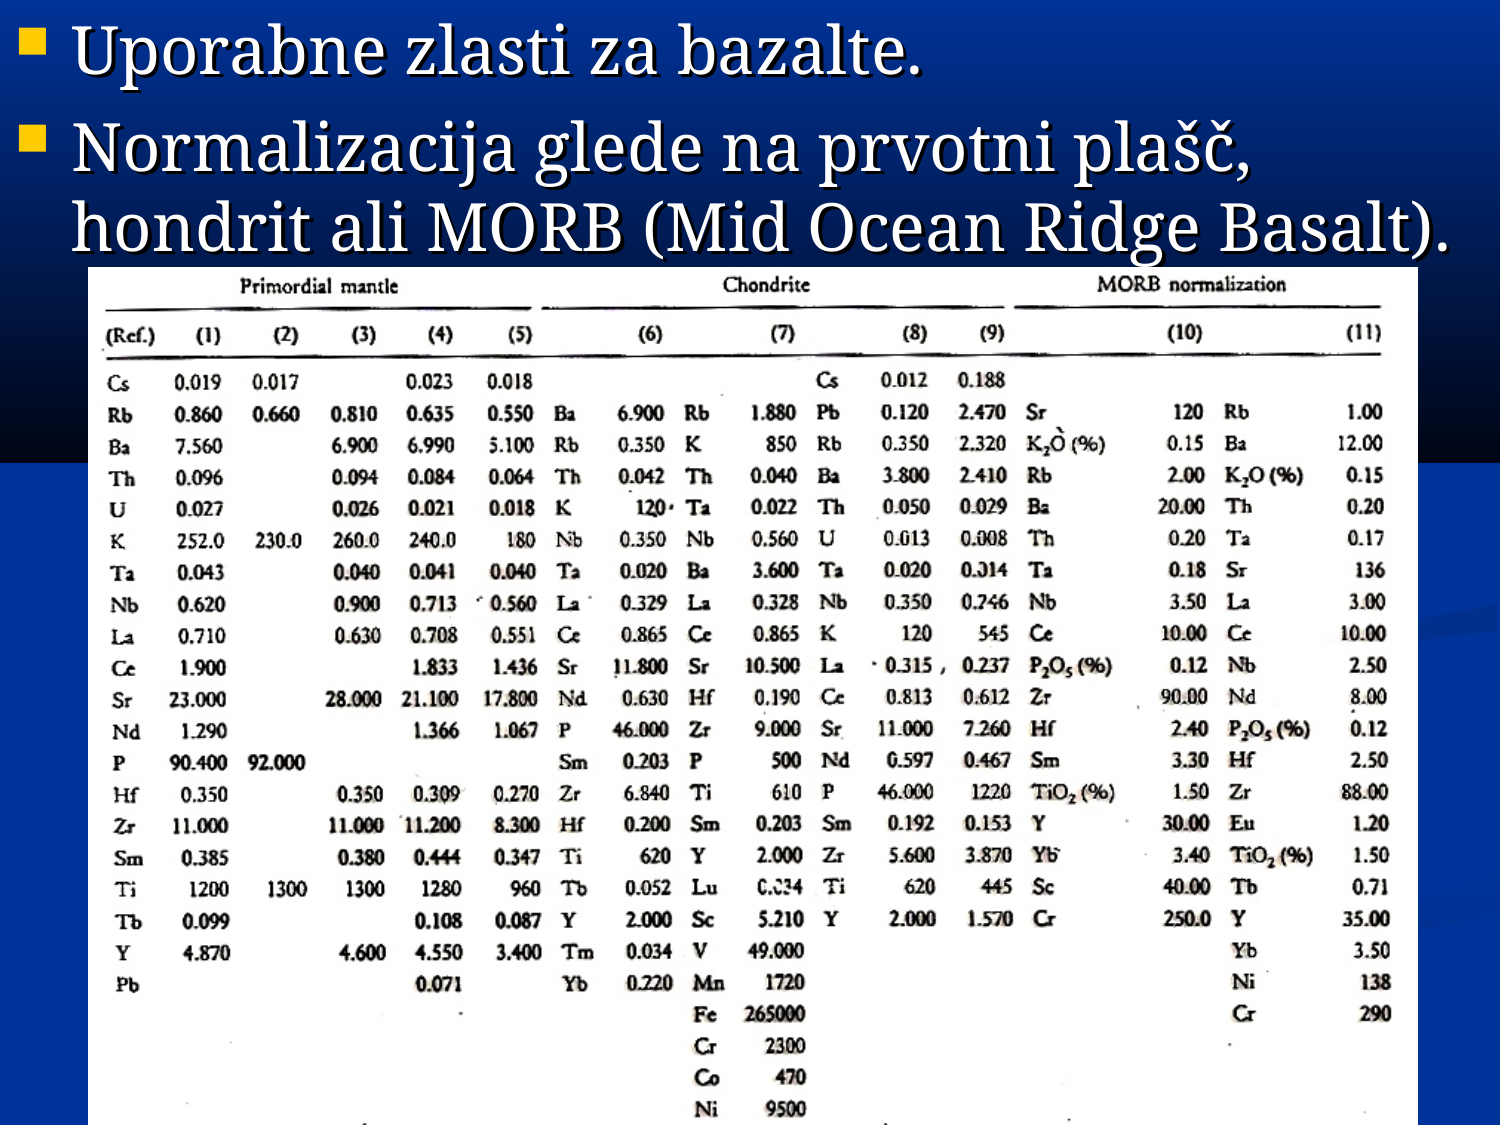

# Uporabne zlasti za bazalte.
Normalizacija glede na prvotni plašč, hondrit ali MORB (Mid Ocean Ridge Basalt).